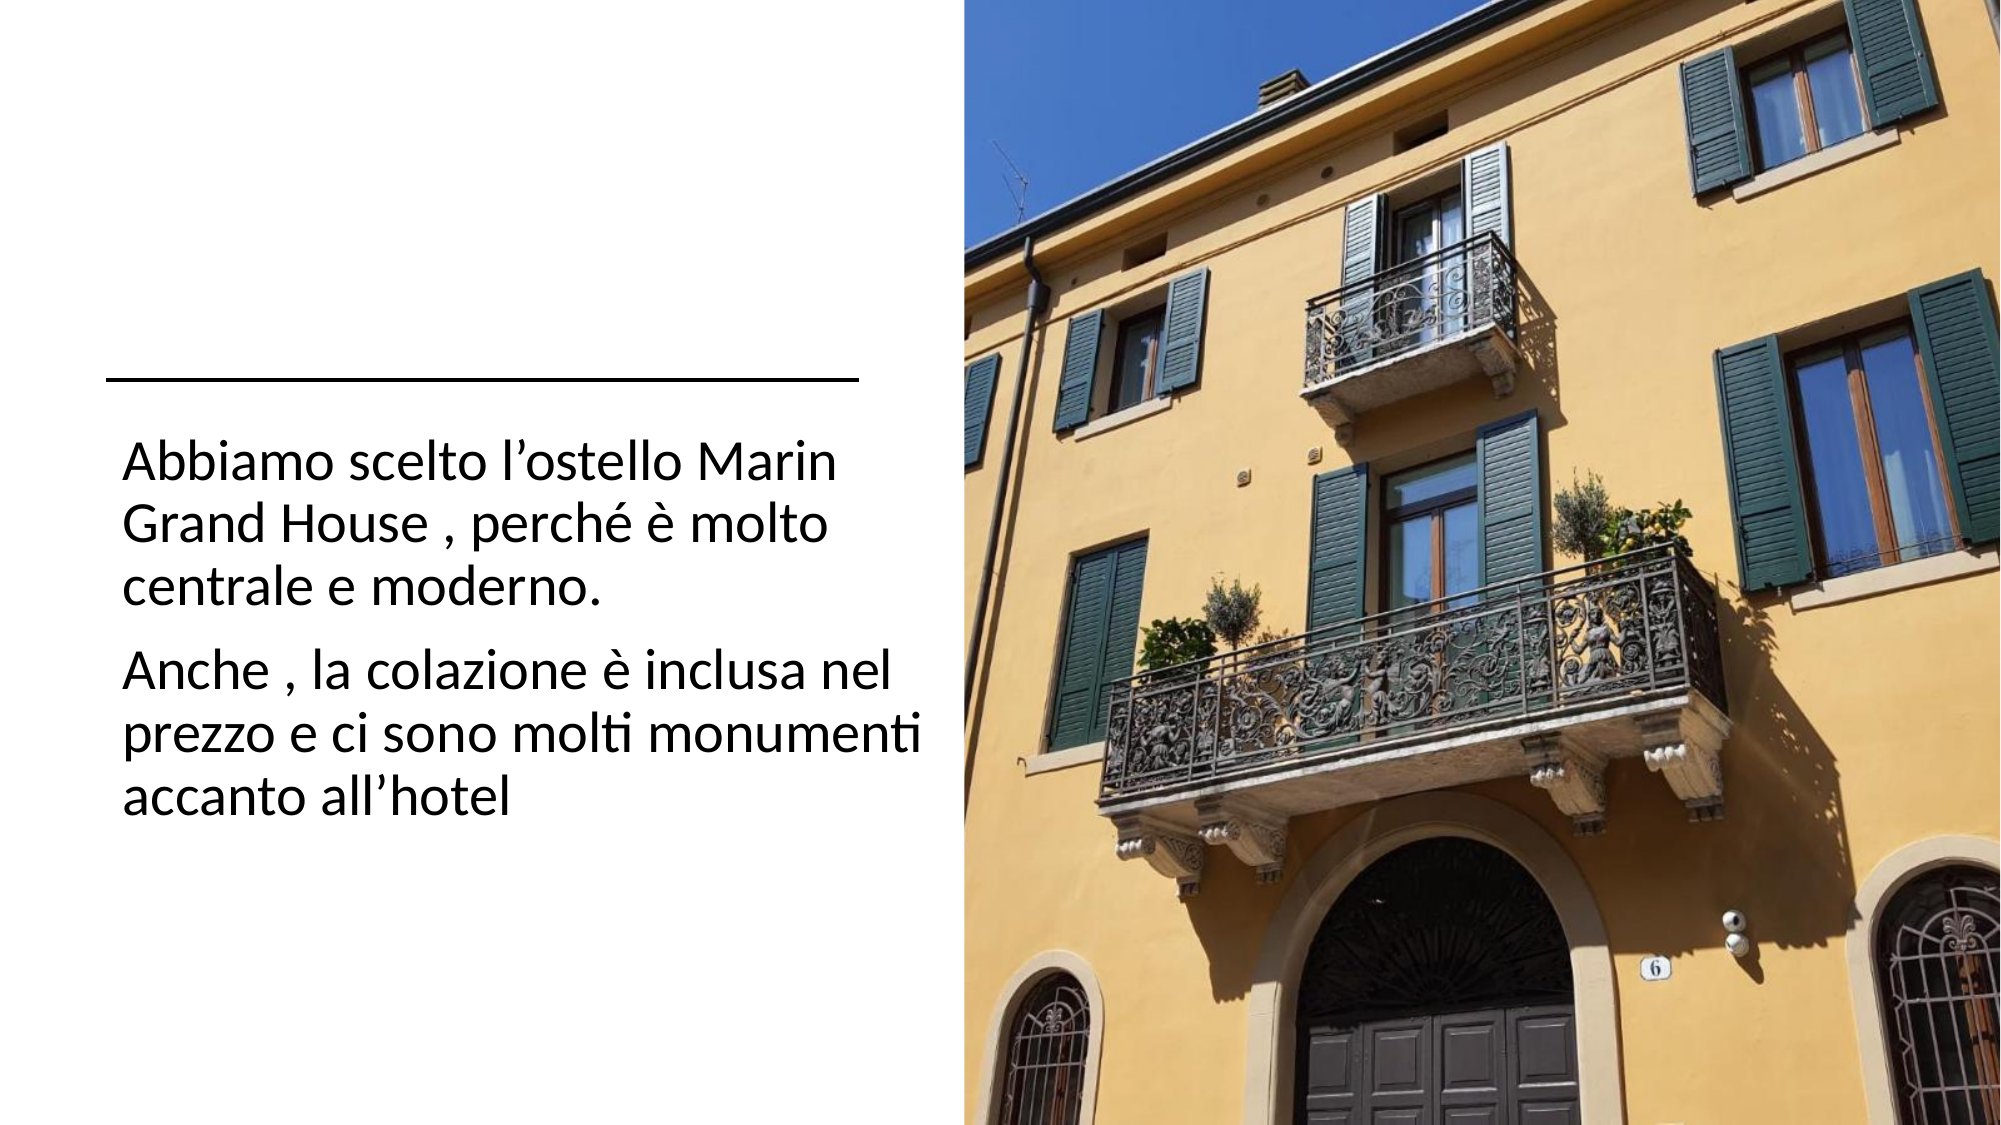

# Abbiamo scelto l’ostello Marin Grand House , perché è molto centrale e moderno.
Anche , la colazione è inclusa nel prezzo e ci sono molti monumenti accanto all’hotel